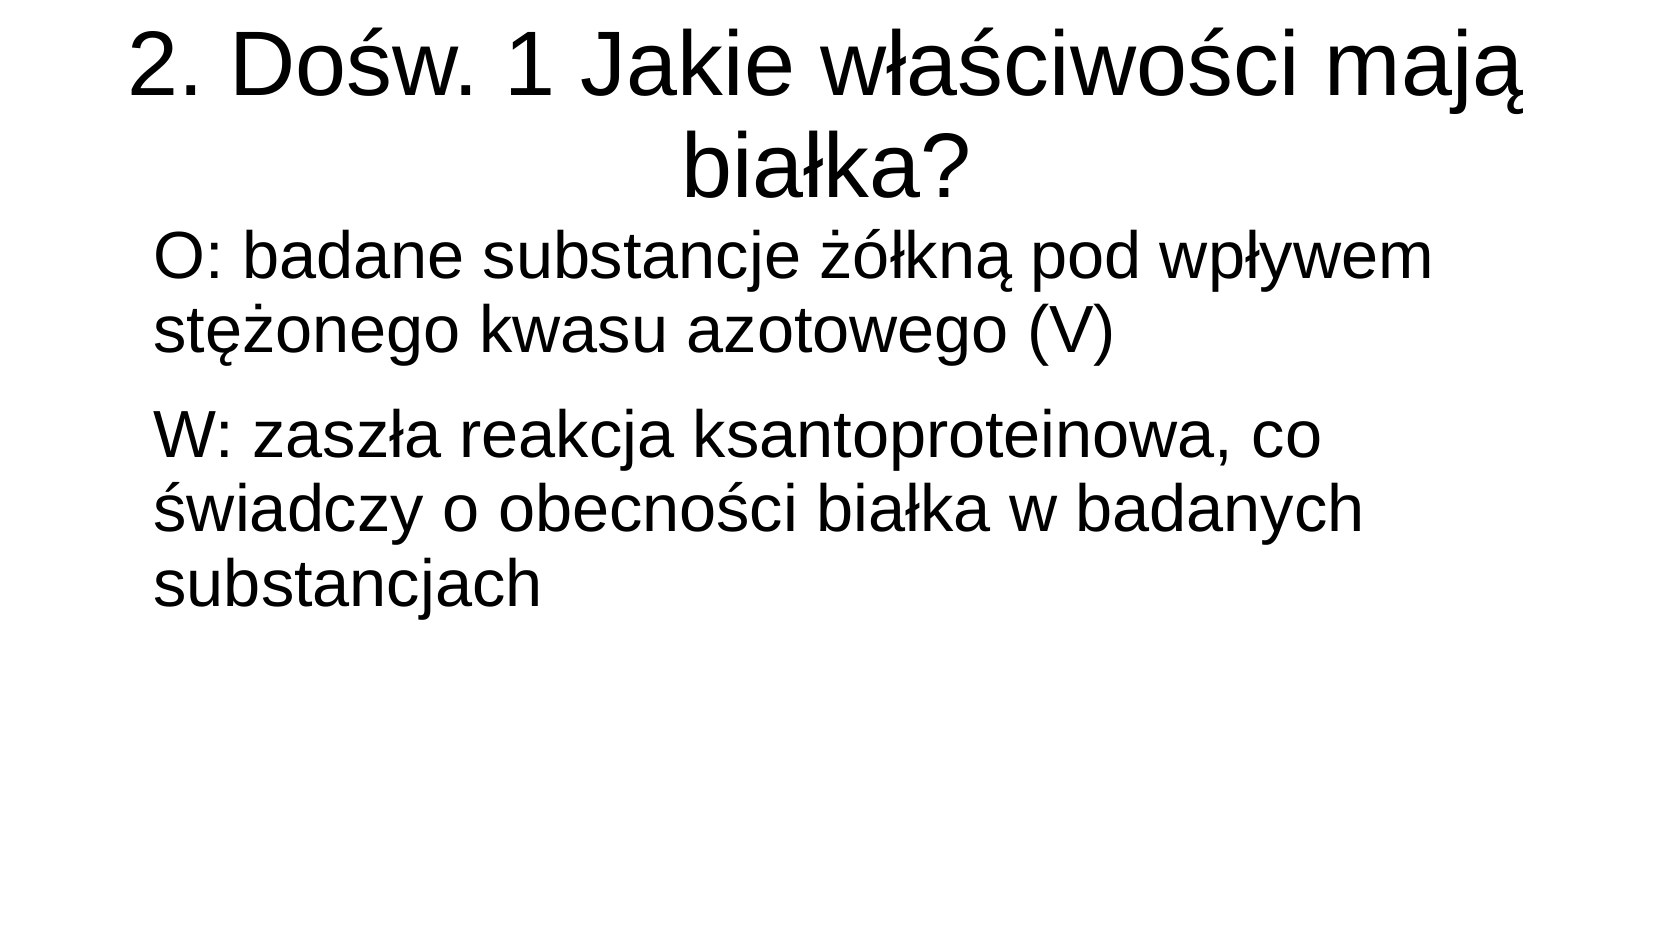

# 2. Dośw. 1 Jakie właściwości mają białka?
O: badane substancje żółkną pod wpływem stężonego kwasu azotowego (V)
W: zaszła reakcja ksantoproteinowa, co świadczy o obecności białka w badanych substancjach